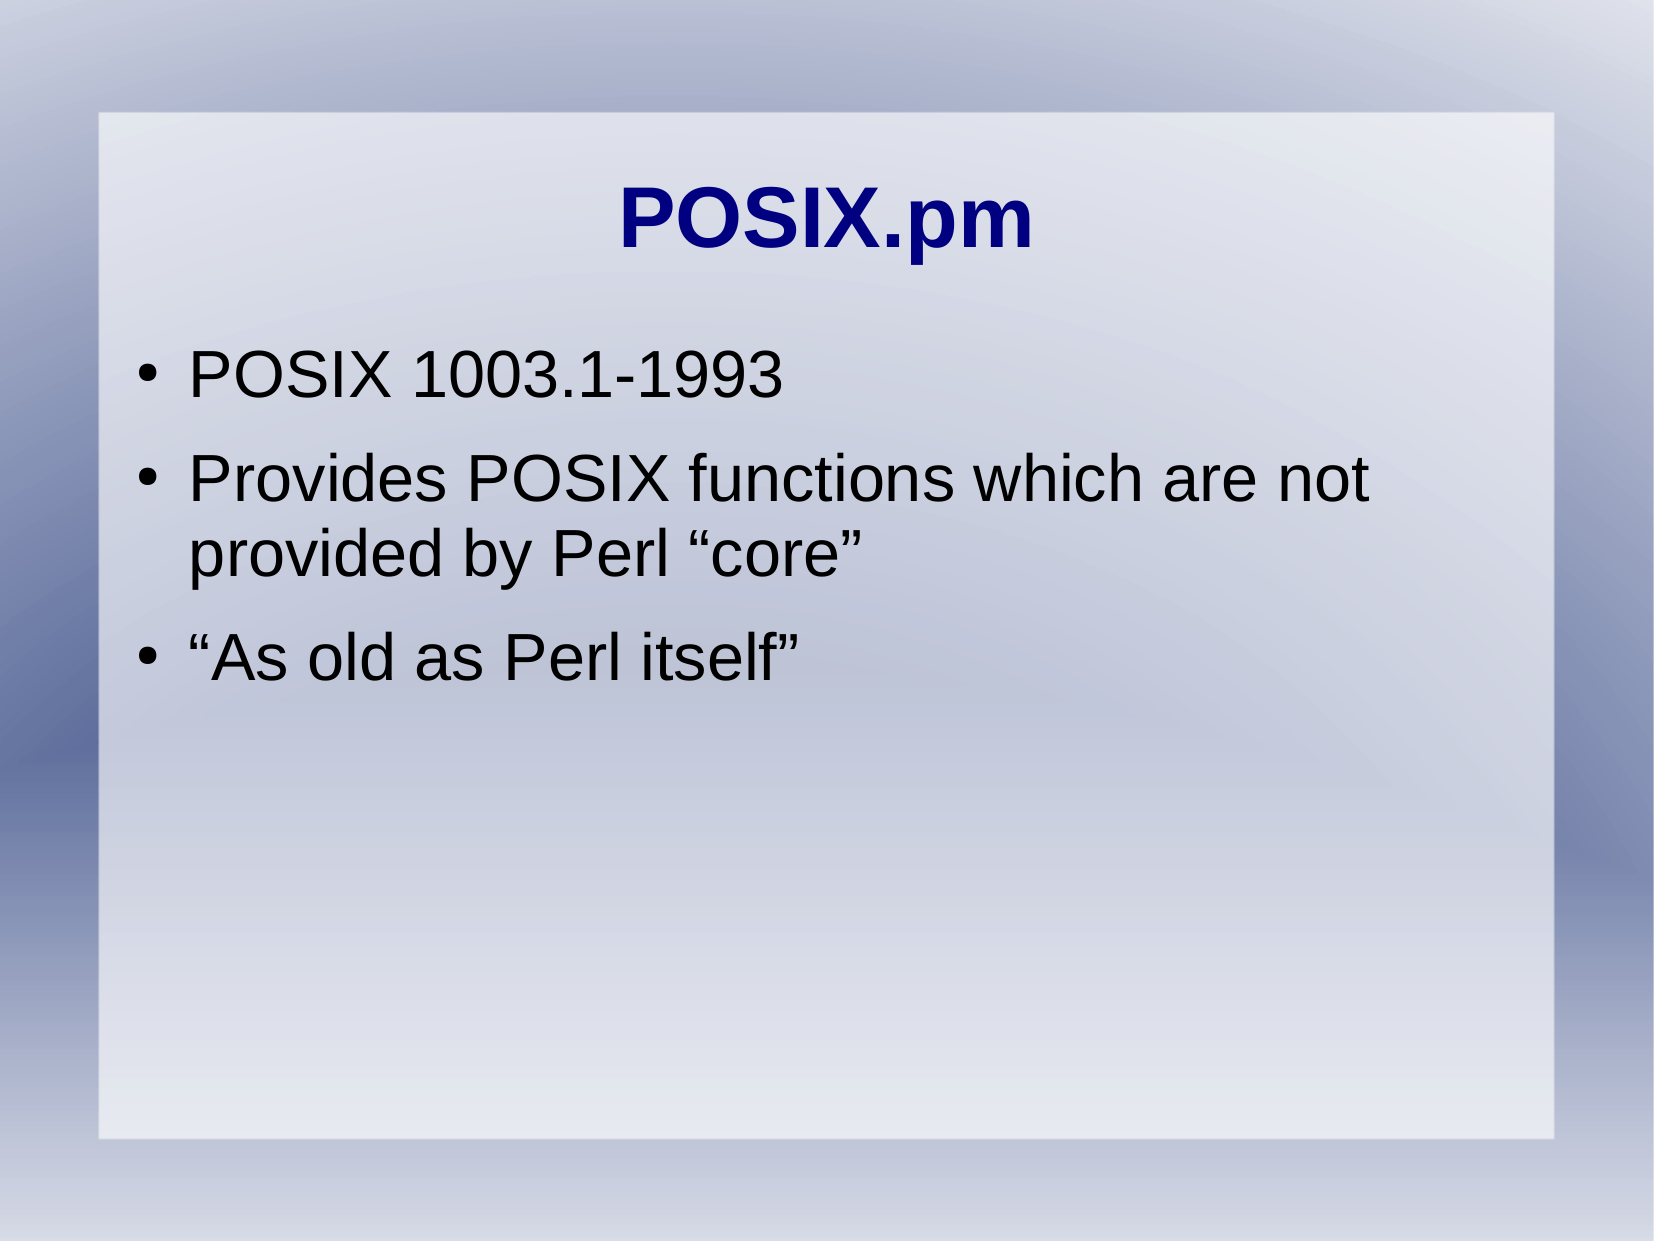

# POSIX.pm
POSIX 1003.1-1993
Provides POSIX functions which are not provided by Perl “core”
“As old as Perl itself”